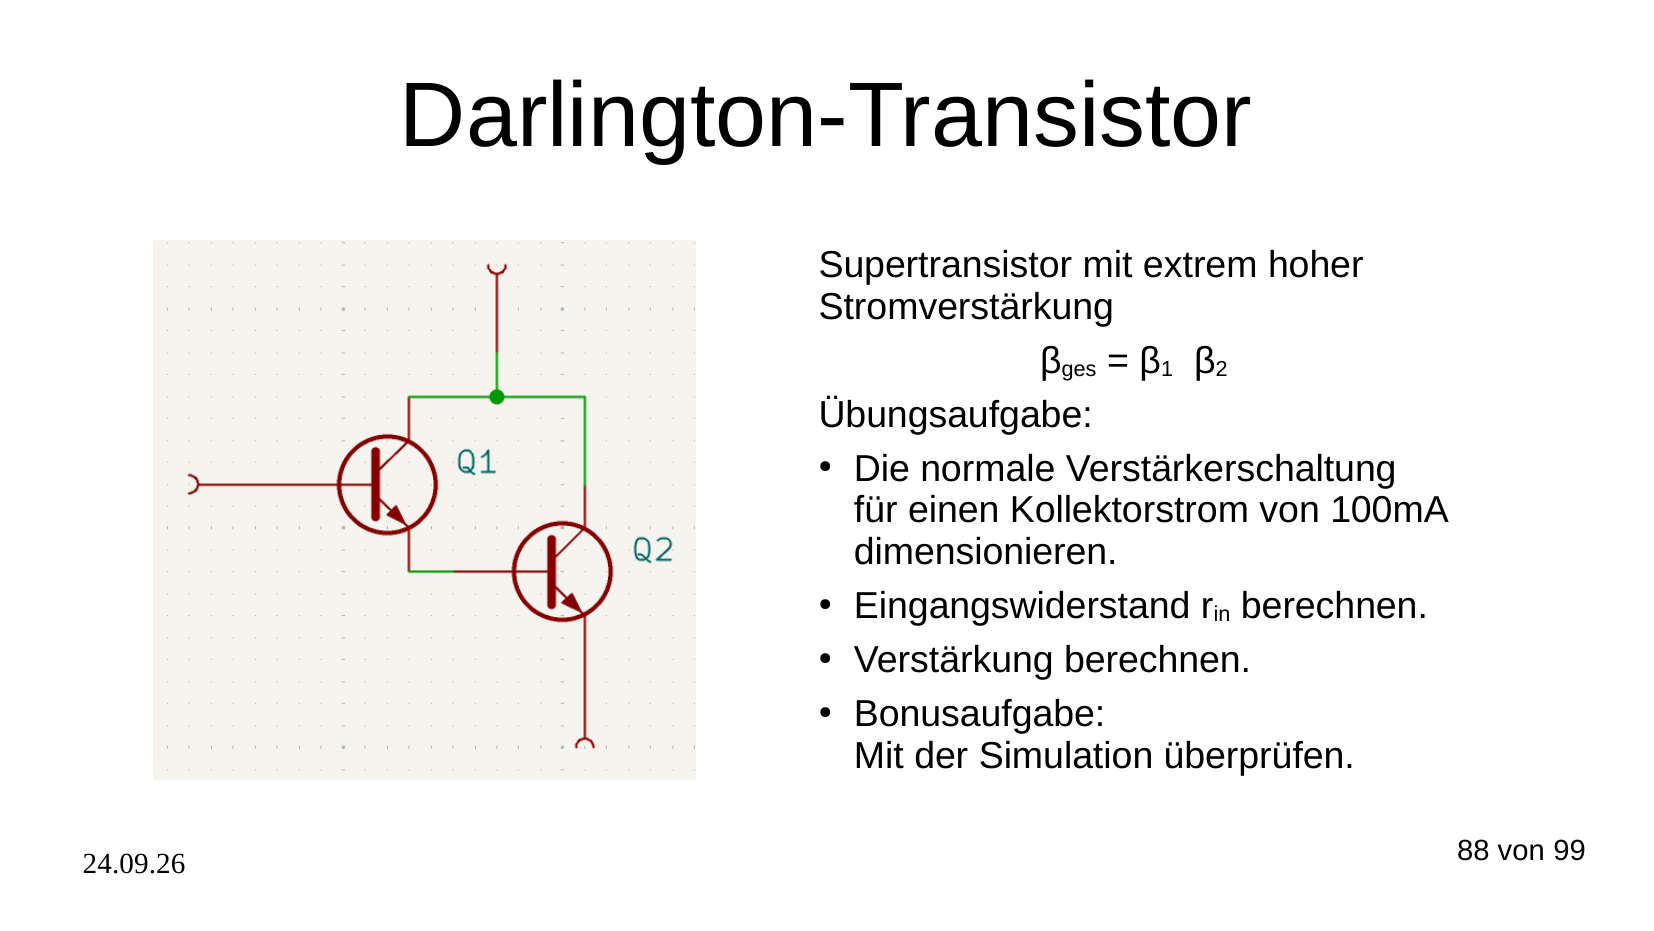

# Darlington-Transistor
Supertransistor mit extrem hoher Stromverstärkung
βges = β1 β2
Übungsaufgabe:
Die normale Verstärkerschaltung
für einen Kollektorstrom von 100mA
dimensionieren.
Eingangswiderstand rin berechnen.
Verstärkung berechnen.
Bonusaufgabe:
Mit der Simulation überprüfen.
88